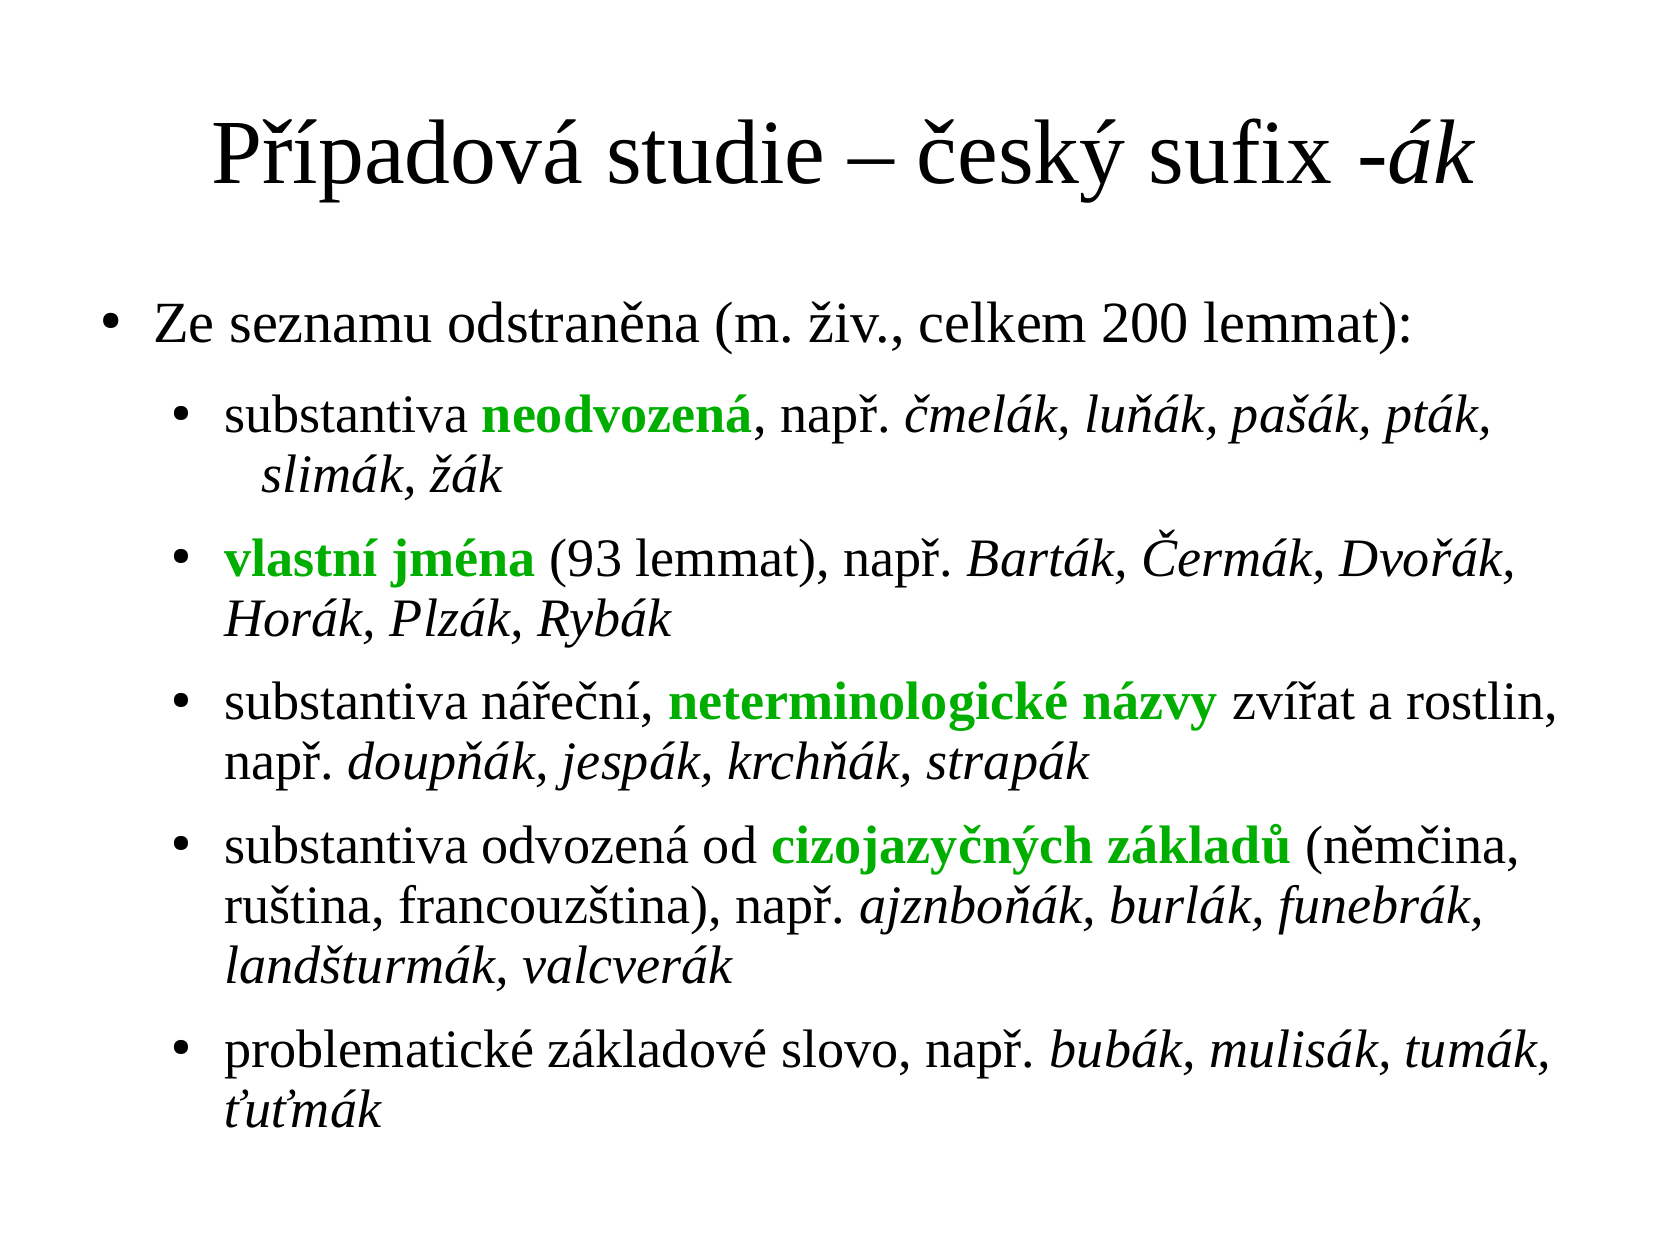

# Případová studie – český sufix -ák
Ze seznamu odstraněna (m. živ., celkem 200 lemmat):
substantiva neodvozená, např. čmelák, luňák, pašák, pták, slimák, žák
vlastní jména (93 lemmat), např. Barták, Čermák, Dvořák, Horák, Plzák, Rybák
substantiva nářeční, neterminologické názvy zvířat a rostlin, např. doupňák, jespák, krchňák, strapák
substantiva odvozená od cizojazyčných základů (němčina, ruština, francouzština), např. ajznboňák, burlák, funebrák, landšturmák, valcverák
problematické základové slovo, např. bubák, mulisák, tumák, ťuťmák